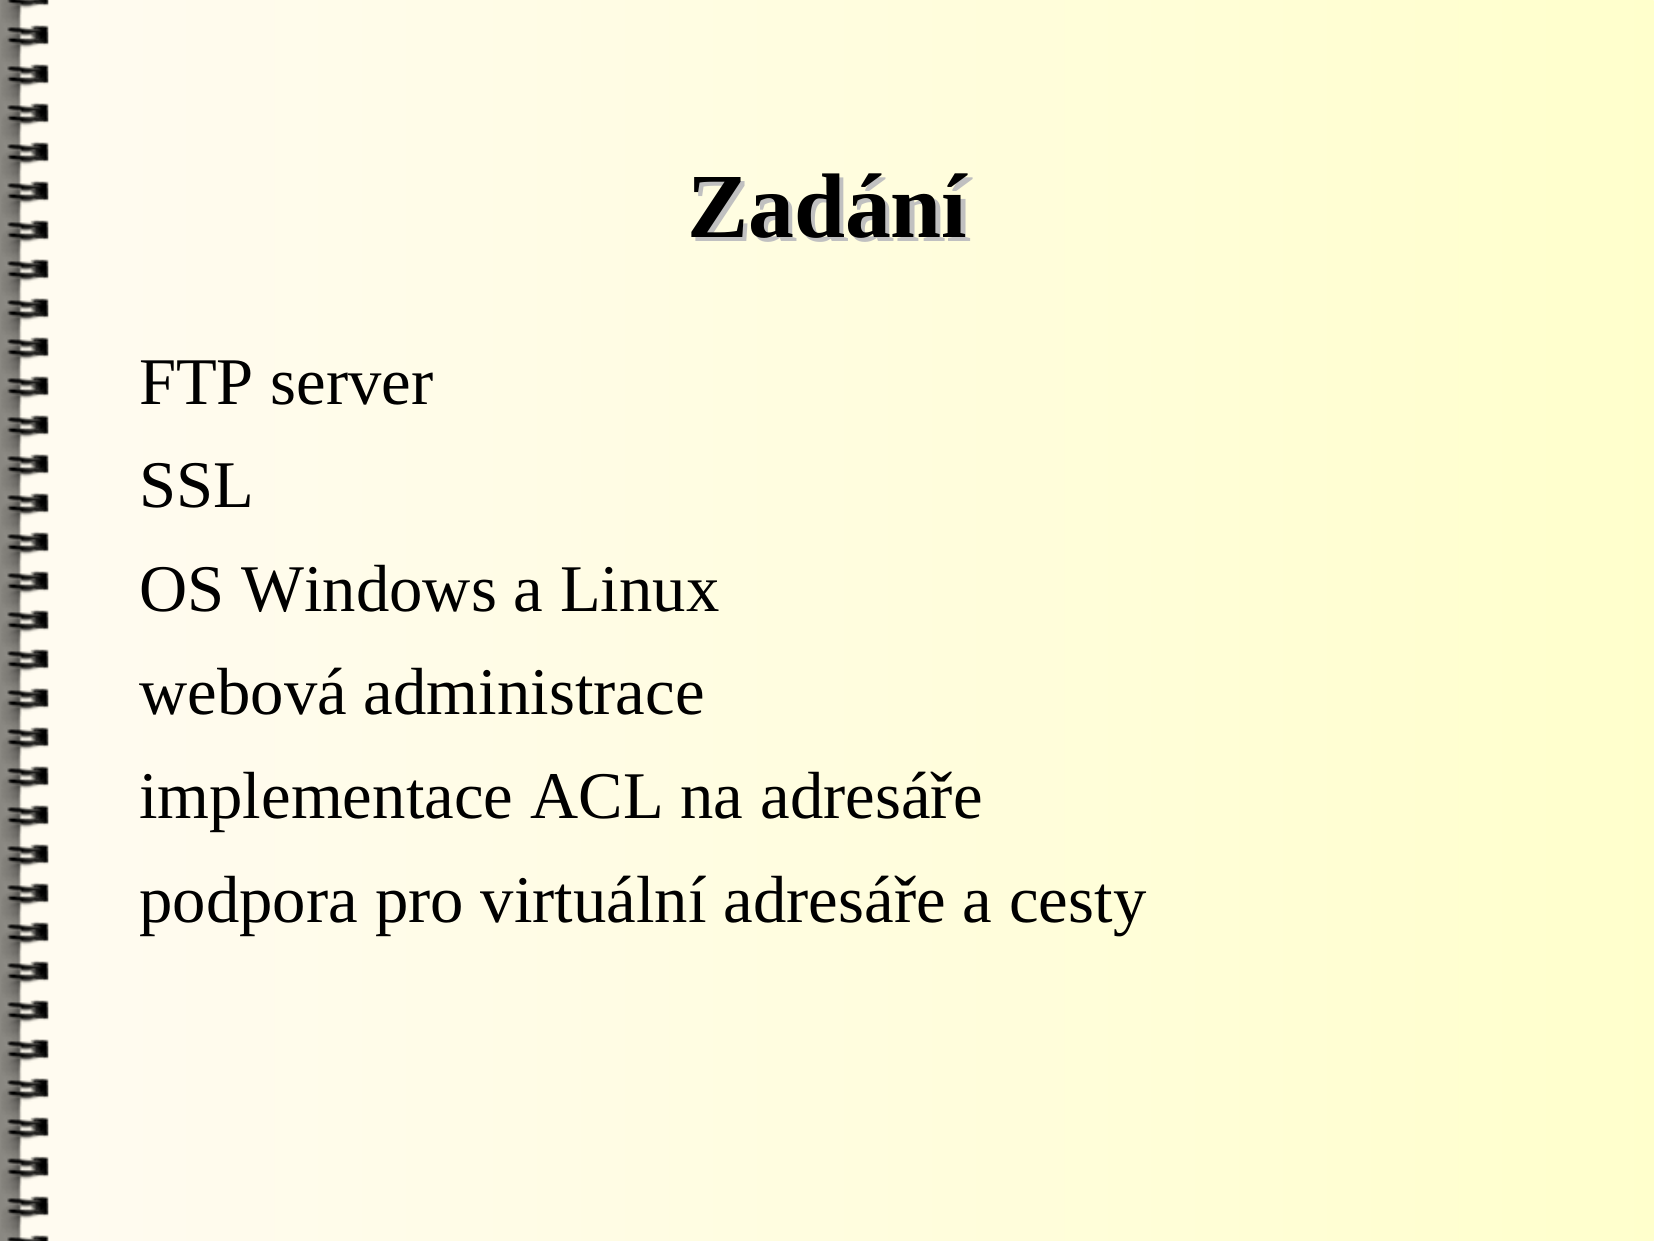

# Zadání
FTP server
SSL
OS Windows a Linux
webová administrace
implementace ACL na adresáře
podpora pro virtuální adresáře a cesty